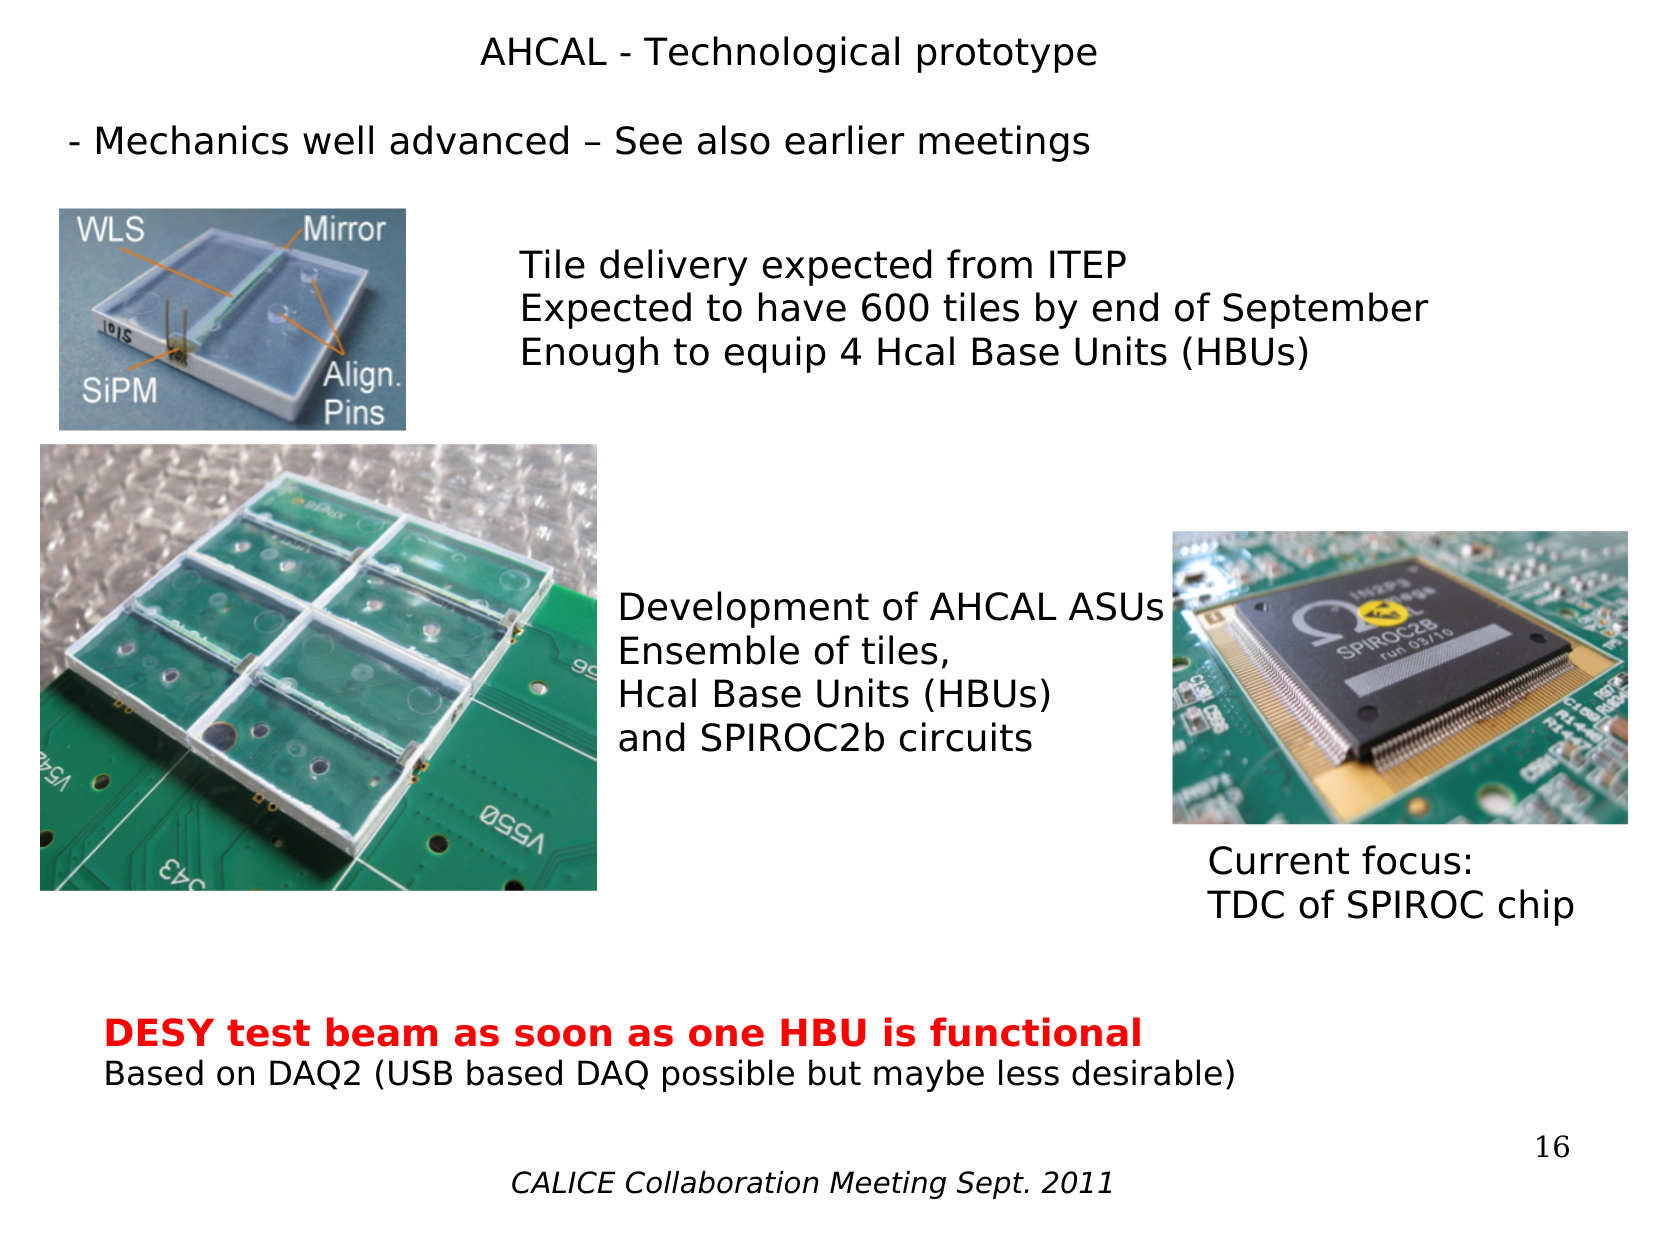

AHCAL - Technological prototype
- Mechanics well advanced – See also earlier meetings
Tile delivery expected from ITEP
Expected to have 600 tiles by end of September
Enough to equip 4 Hcal Base Units (HBUs)
 Development of AHCAL ASUs
 Ensemble of tiles,
 Hcal Base Units (HBUs)
 and SPIROC2b circuits
Current focus:
TDC of SPIROC chip
DESY test beam as soon as one HBU is functional
Based on DAQ2 (USB based DAQ possible but maybe less desirable)
16